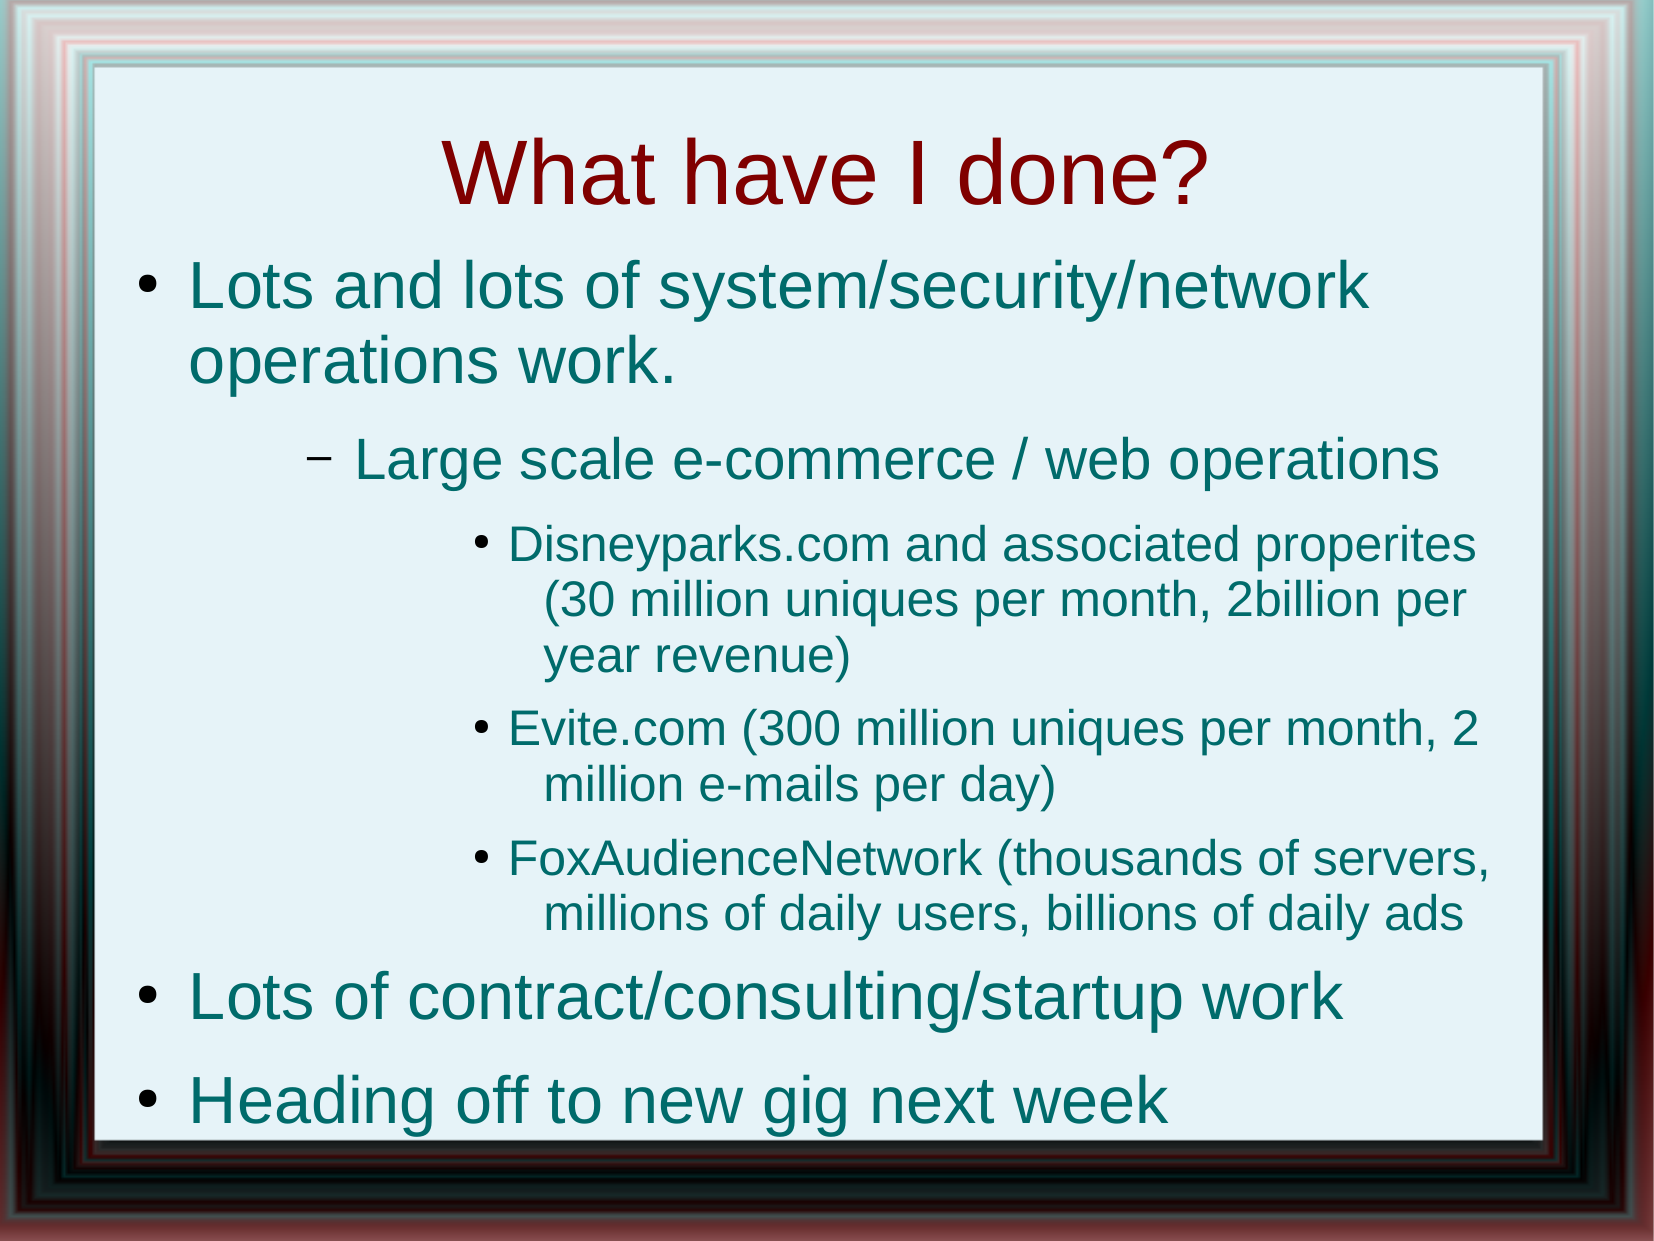

# What have I done?
Lots and lots of system/security/network operations work.
Large scale e-commerce / web operations
Disneyparks.com and associated properites (30 million uniques per month, 2billion per year revenue)
Evite.com (300 million uniques per month, 2 million e-mails per day)
FoxAudienceNetwork (thousands of servers, millions of daily users, billions of daily ads
Lots of contract/consulting/startup work
Heading off to new gig next week